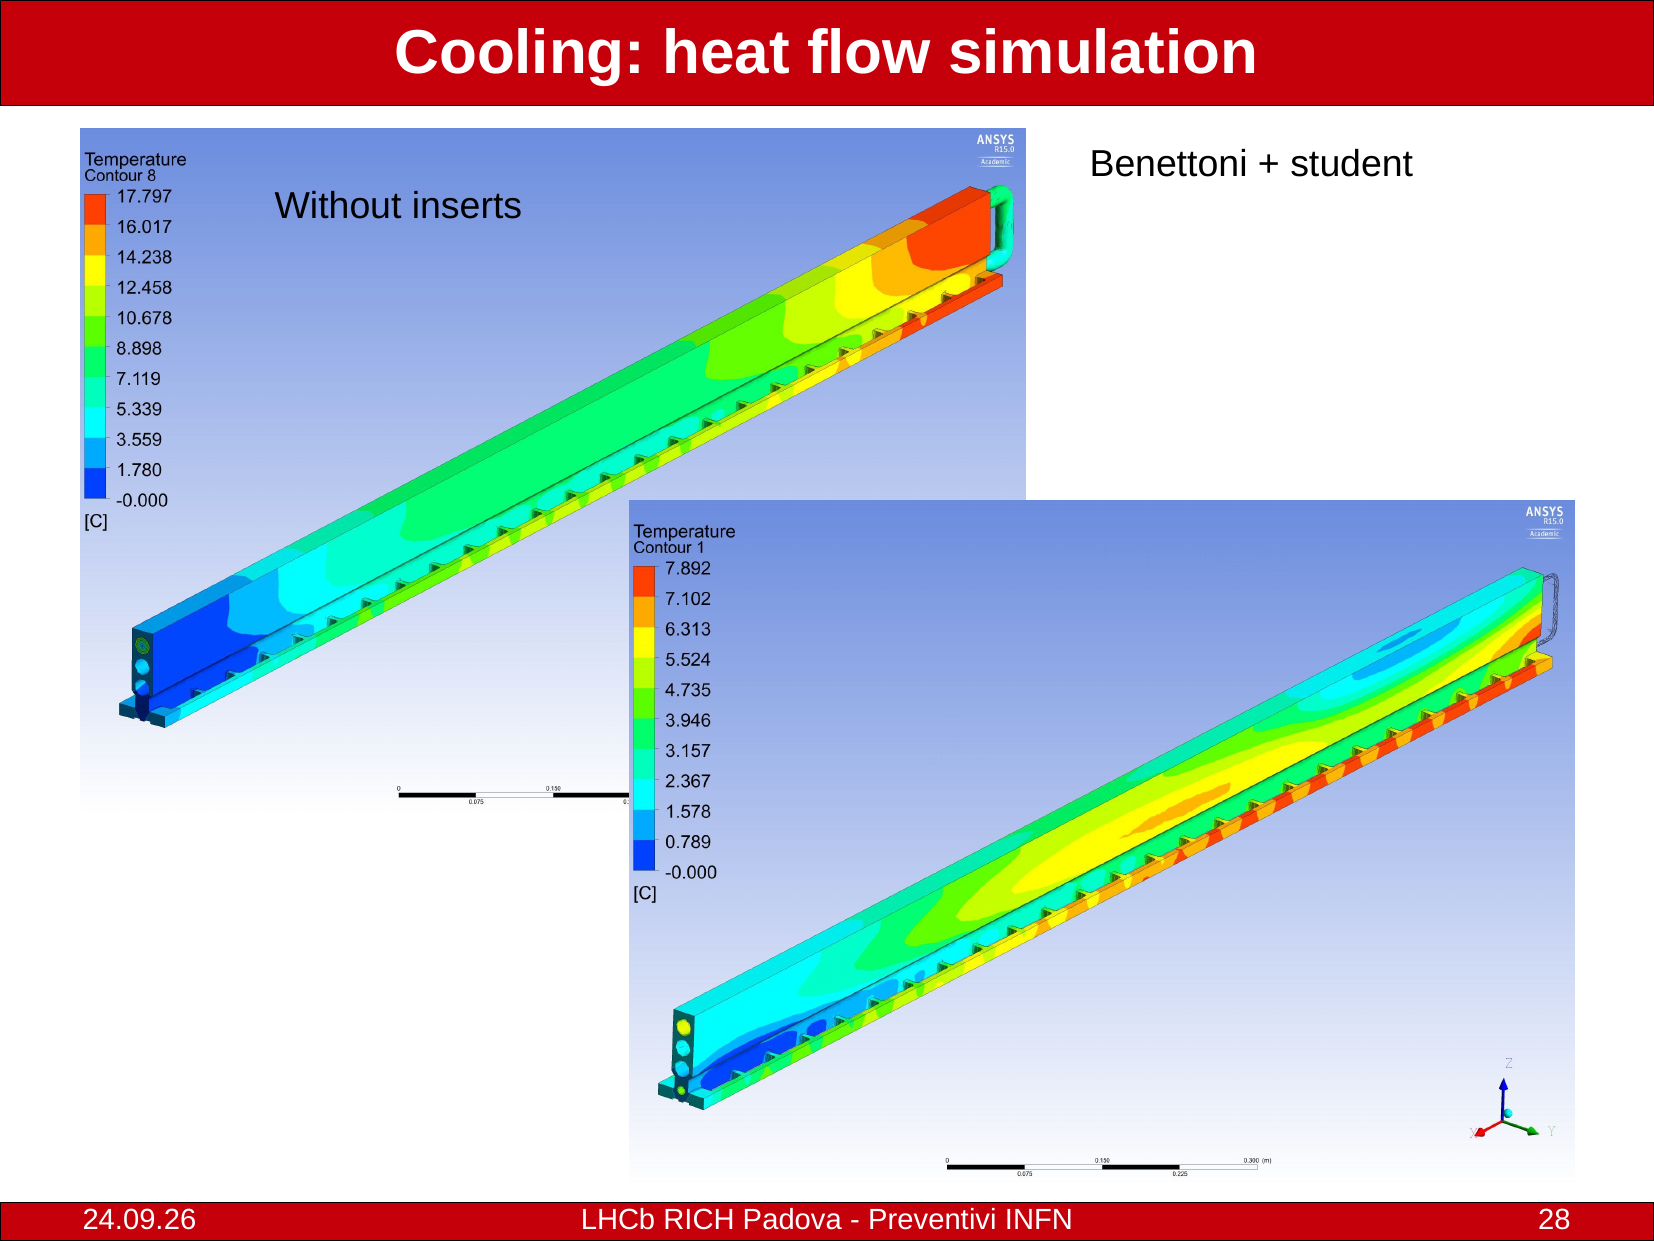

# Cooling: heat flow simulation
Benettoni + student
Without inserts
With inserts
LHCb RICH Padova - Preventivi INFN
28